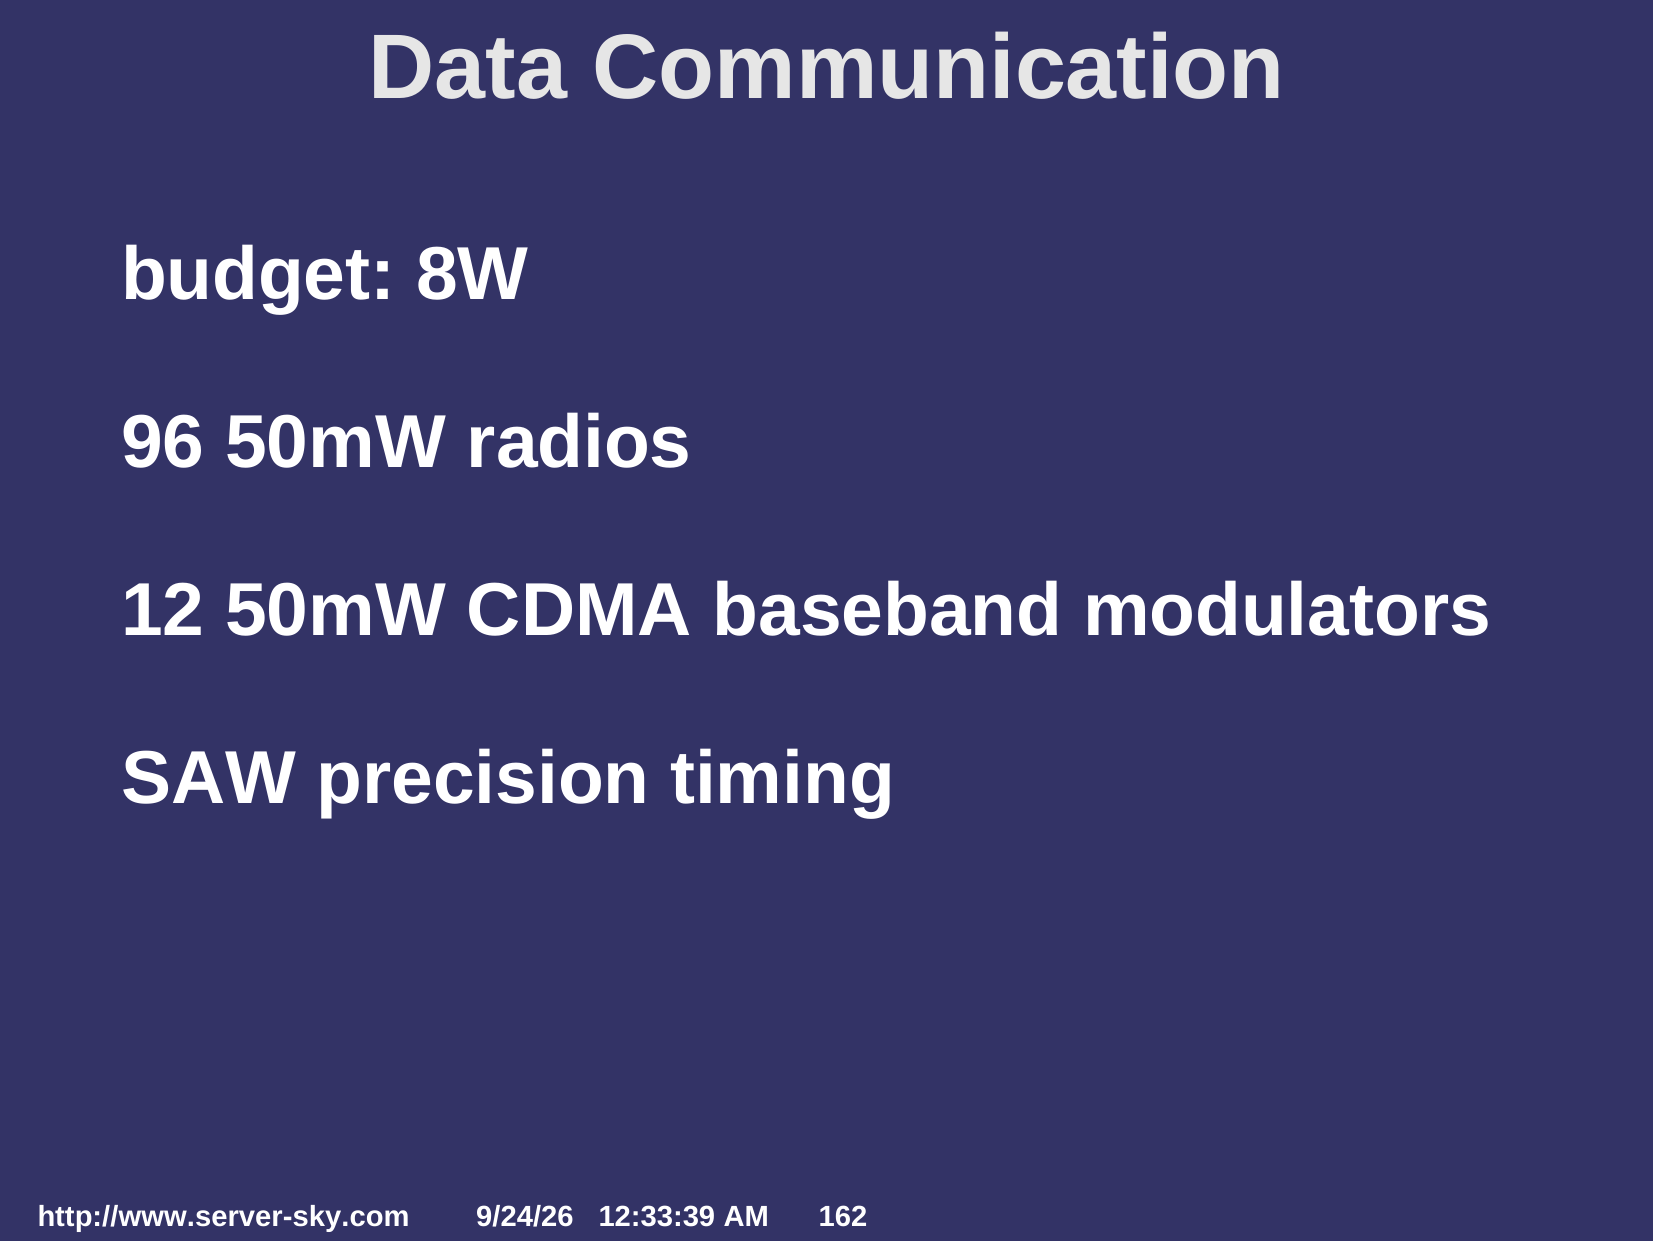

# Data Communication
budget: 8W
96 50mW radios
12 50mW CDMA baseband modulators
SAW precision timing